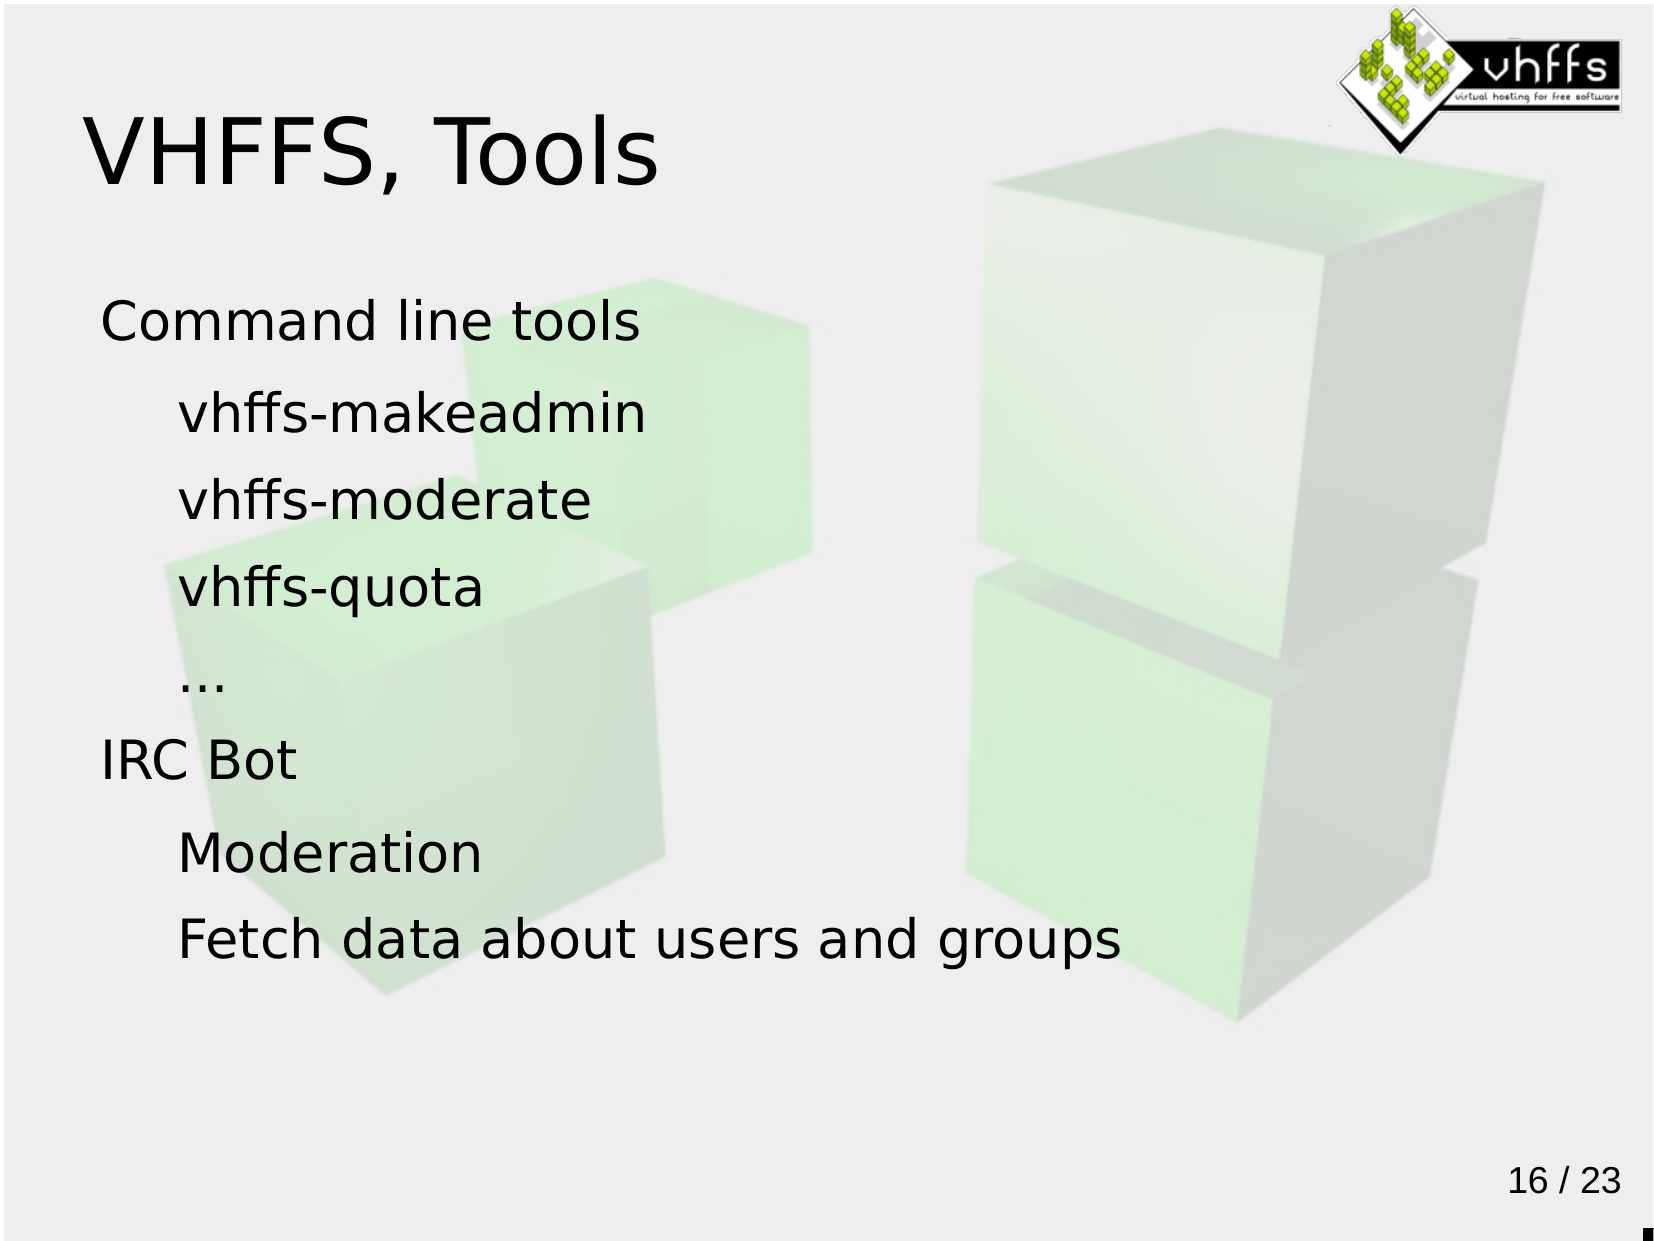

# VHFFS, Tools
Command line tools
vhffs-makeadmin
vhffs-moderate
vhffs-quota
...
IRC Bot
Moderation
Fetch data about users and groups